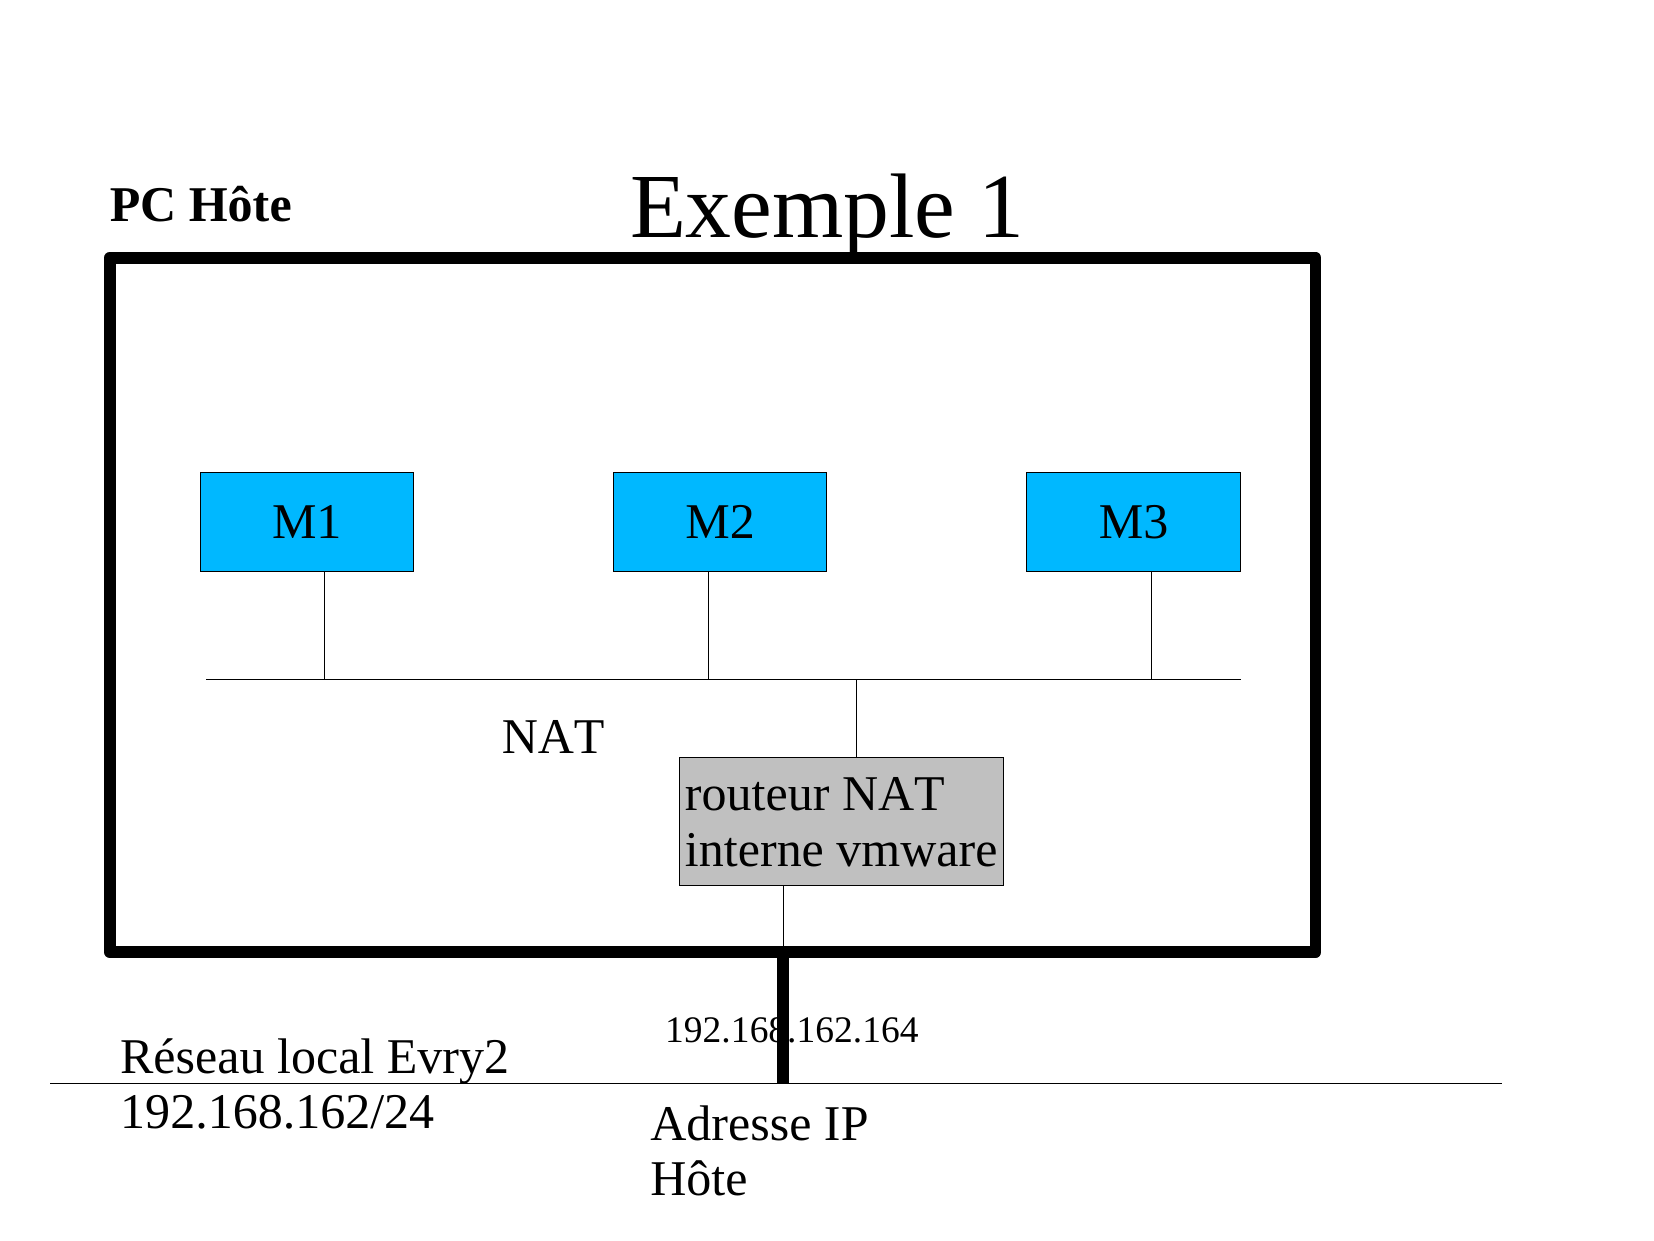

# Exemple 1
PC Hôte
M2
M3
M1
NAT
routeur NAT
interne vmware
192.168.162.164
Réseau local Evry2
192.168.162/24
Adresse IP
Hôte